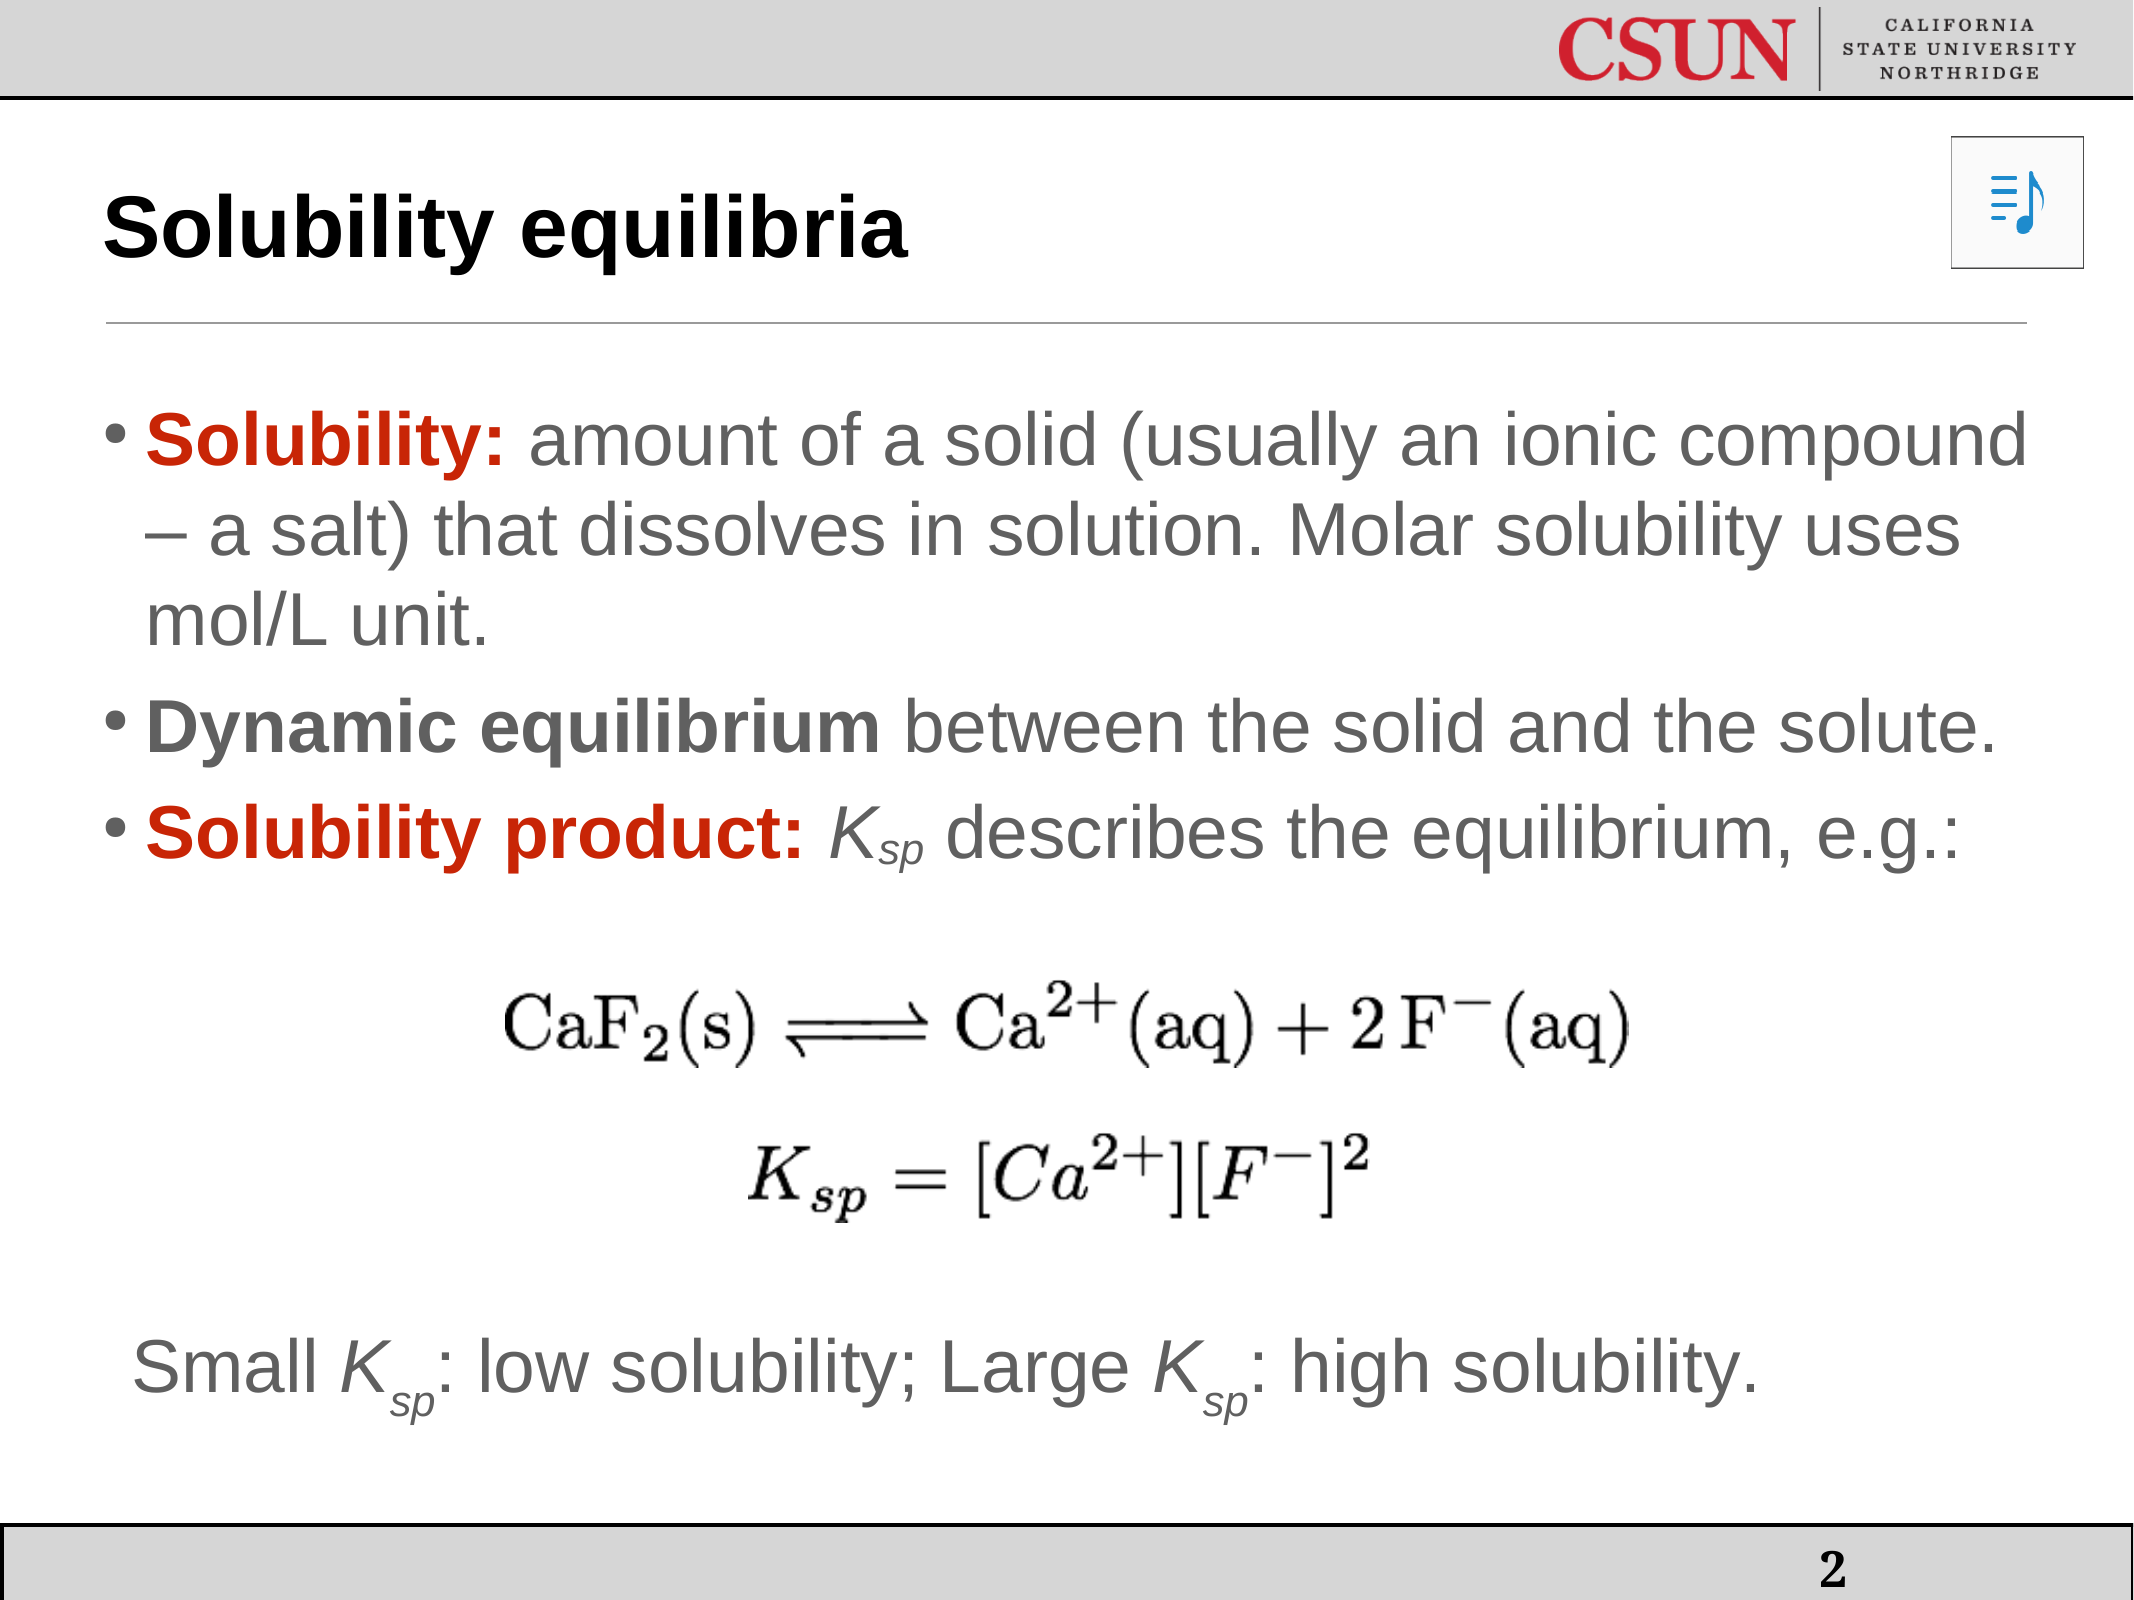

# Solubility equilibria
Solubility: amount of a solid (usually an ionic compound – a salt) that dissolves in solution. Molar solubility uses mol/L unit.
Dynamic equilibrium between the solid and the solute.
Solubility product: Ksp describes the equilibrium, e.g.:
Small Ksp: low solubility; Large Ksp: high solubility.
2